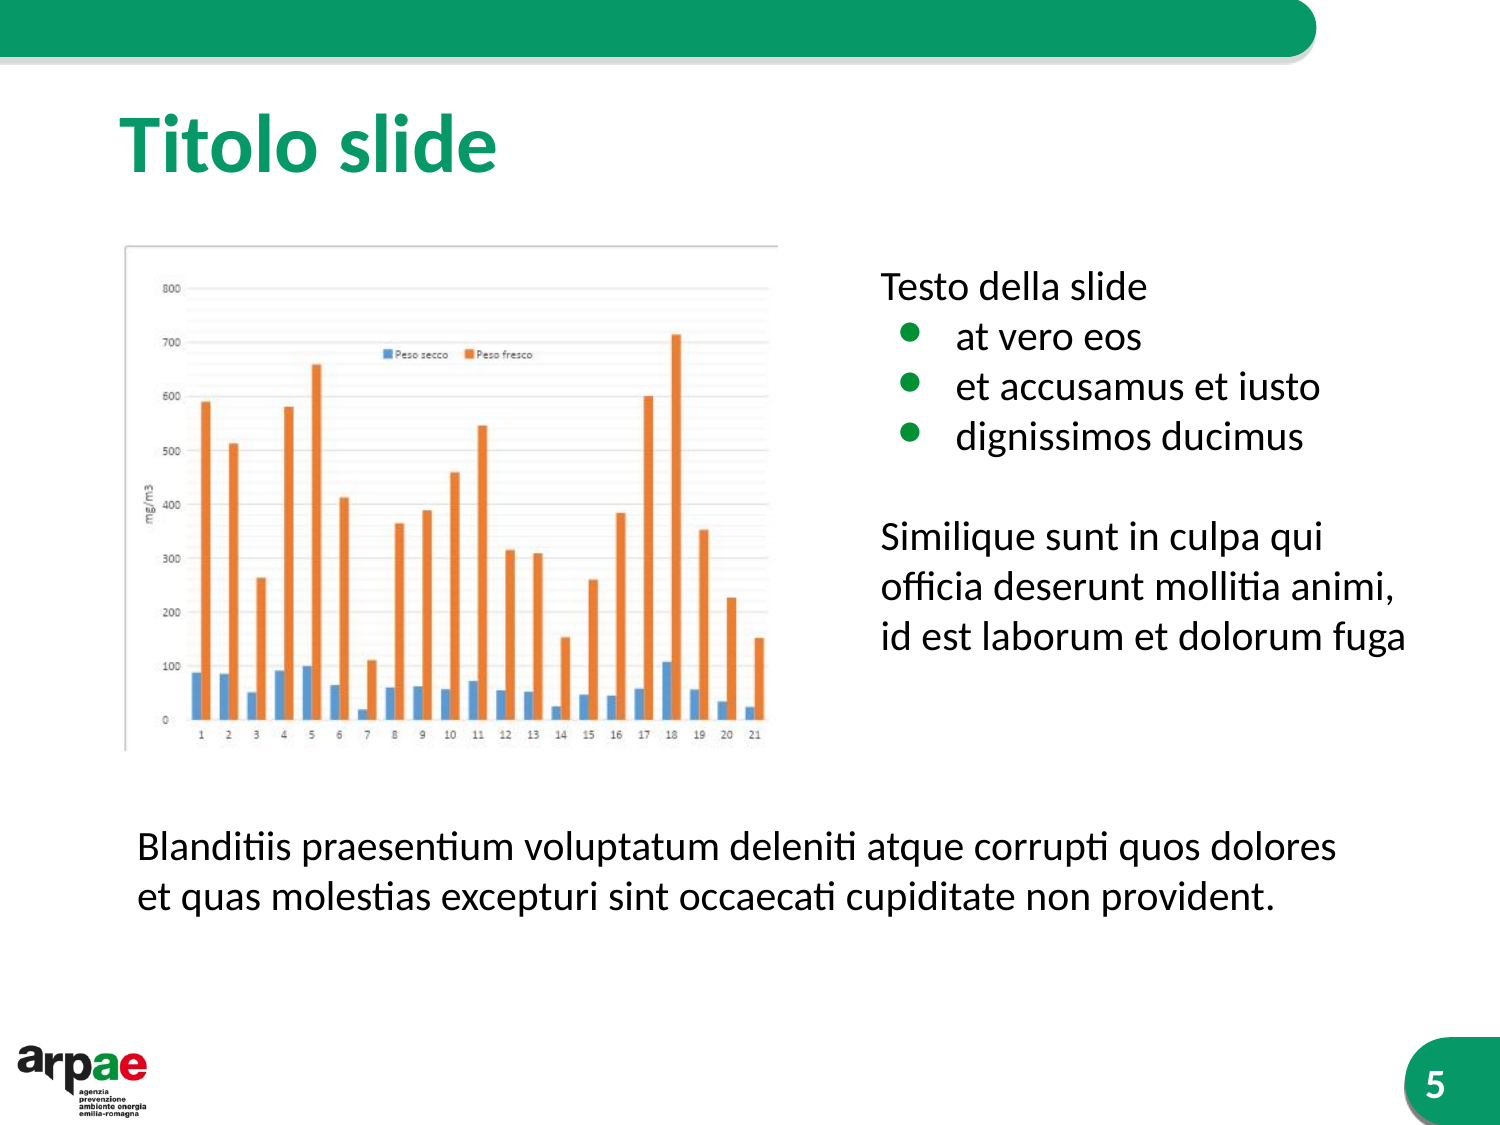

Titolo slide
Testo della slide
at vero eos
et accusamus et iusto
dignissimos ducimus
Similique sunt in culpa qui officia deserunt mollitia animi, id est laborum et dolorum fuga
Blanditiis praesentium voluptatum deleniti atque corrupti quos dolores et quas molestias excepturi sint occaecati cupiditate non provident.